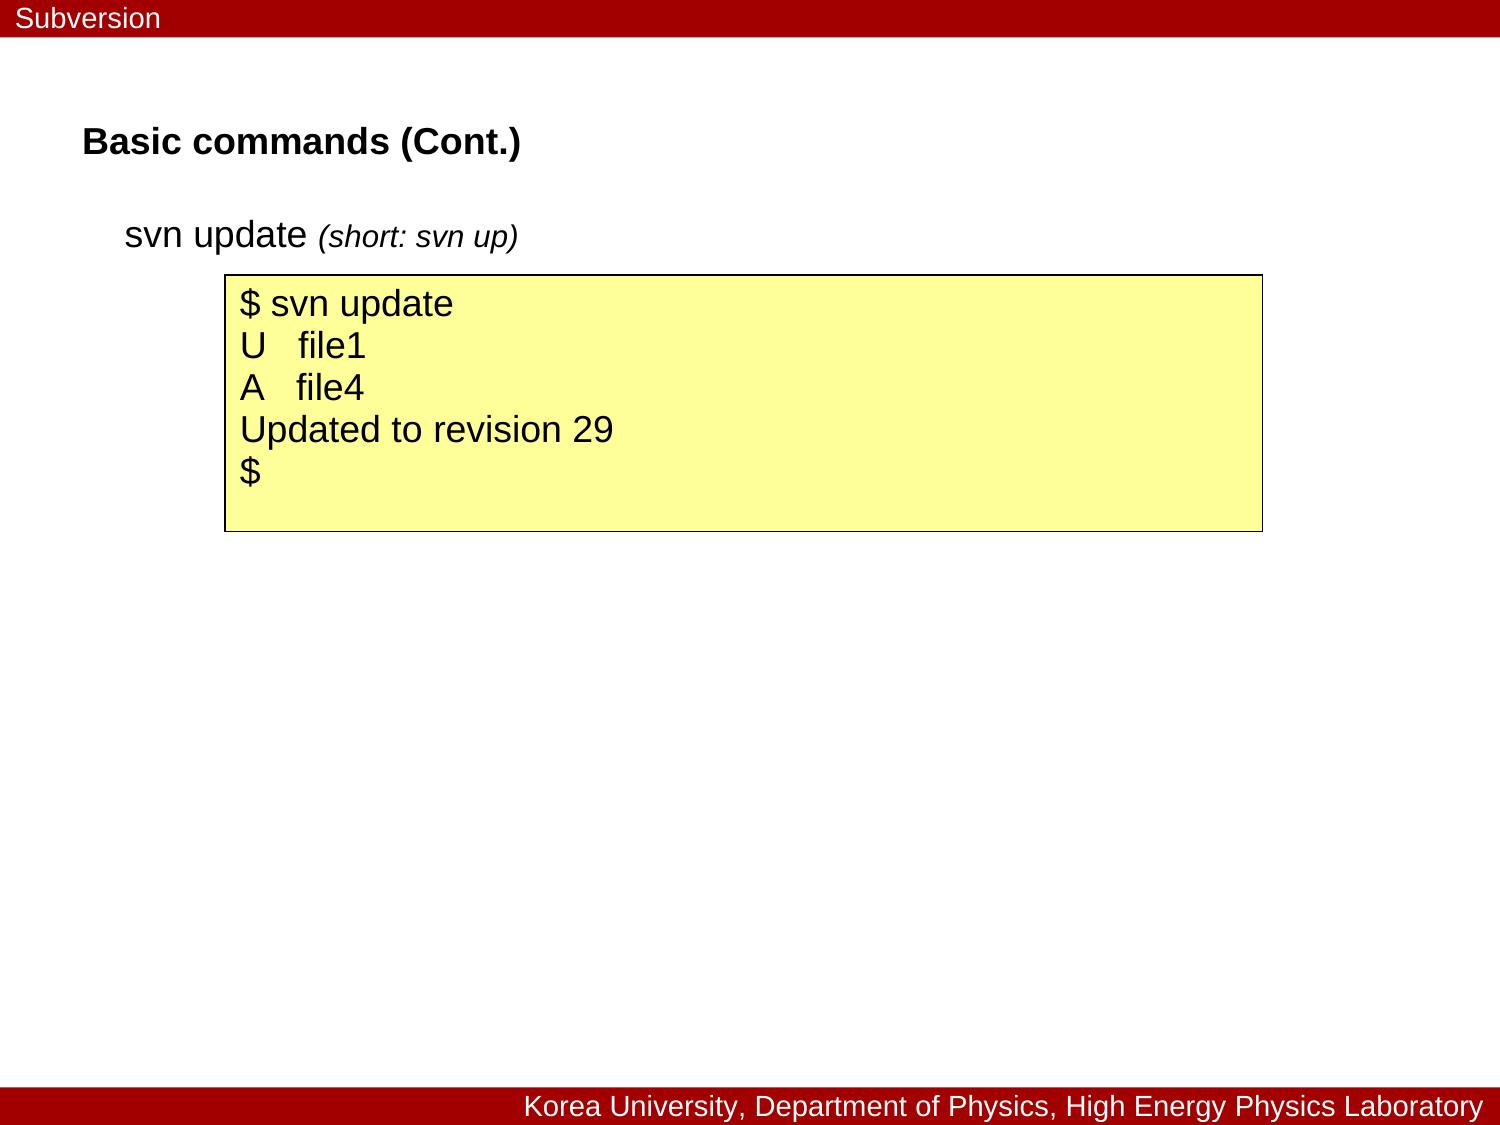

Basic commands (Cont.)
svn update (short: svn up)
$ svn update
U file1
A file4
Updated to revision 29
$